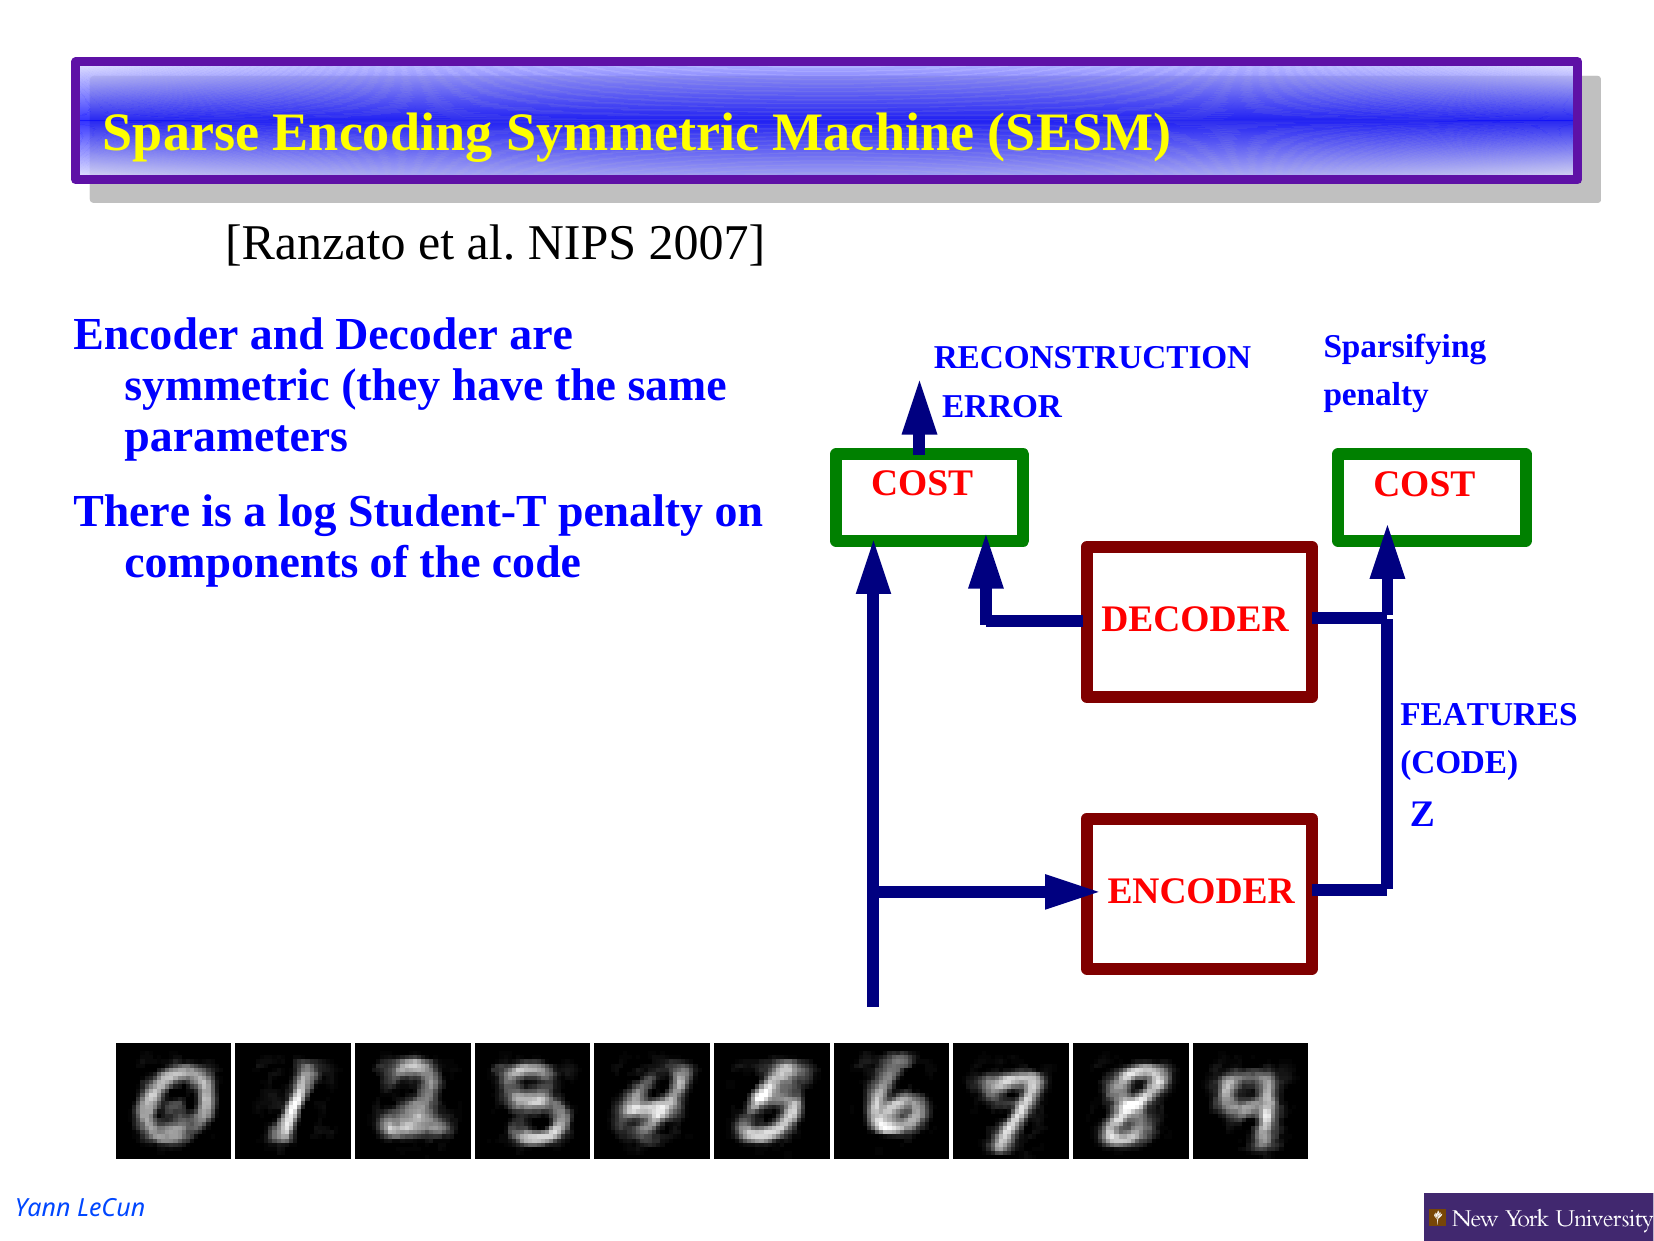

# Sparse Encoding Symmetric Machine (SESM)
[Ranzato et al. NIPS 2007]
Encoder and Decoder are symmetric (they have the same parameters
There is a log Student-T penalty on components of the code
Sparsifying
penalty
RECONSTRUCTION
 ERROR
COST
COST
DECODER
FEATURES
(CODE)
 Z
ENCODER